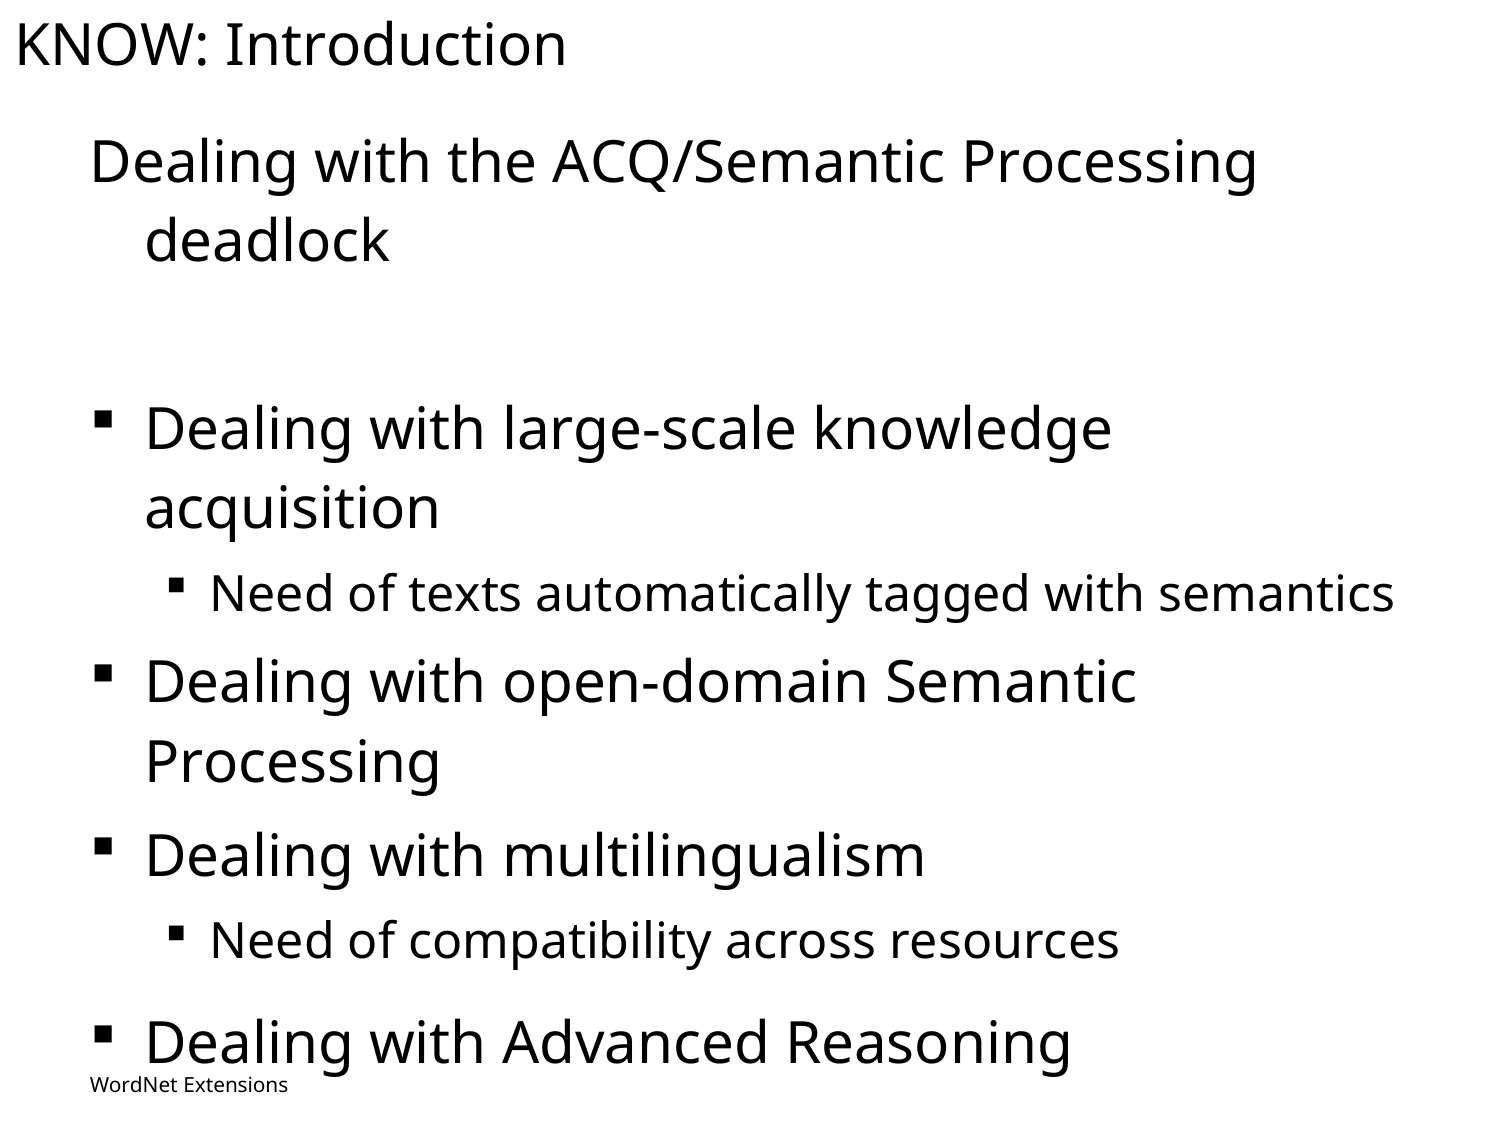

# KNOW: Introduction
Dealing with the ACQ/Semantic Processing deadlock
Dealing with large-scale knowledge acquisition
Need of texts automatically tagged with semantics
Dealing with open-domain Semantic Processing
Dealing with multilingualism
Need of compatibility across resources
Dealing with Advanced Reasoning
Dealing with Semantic and Reasoning IR applications